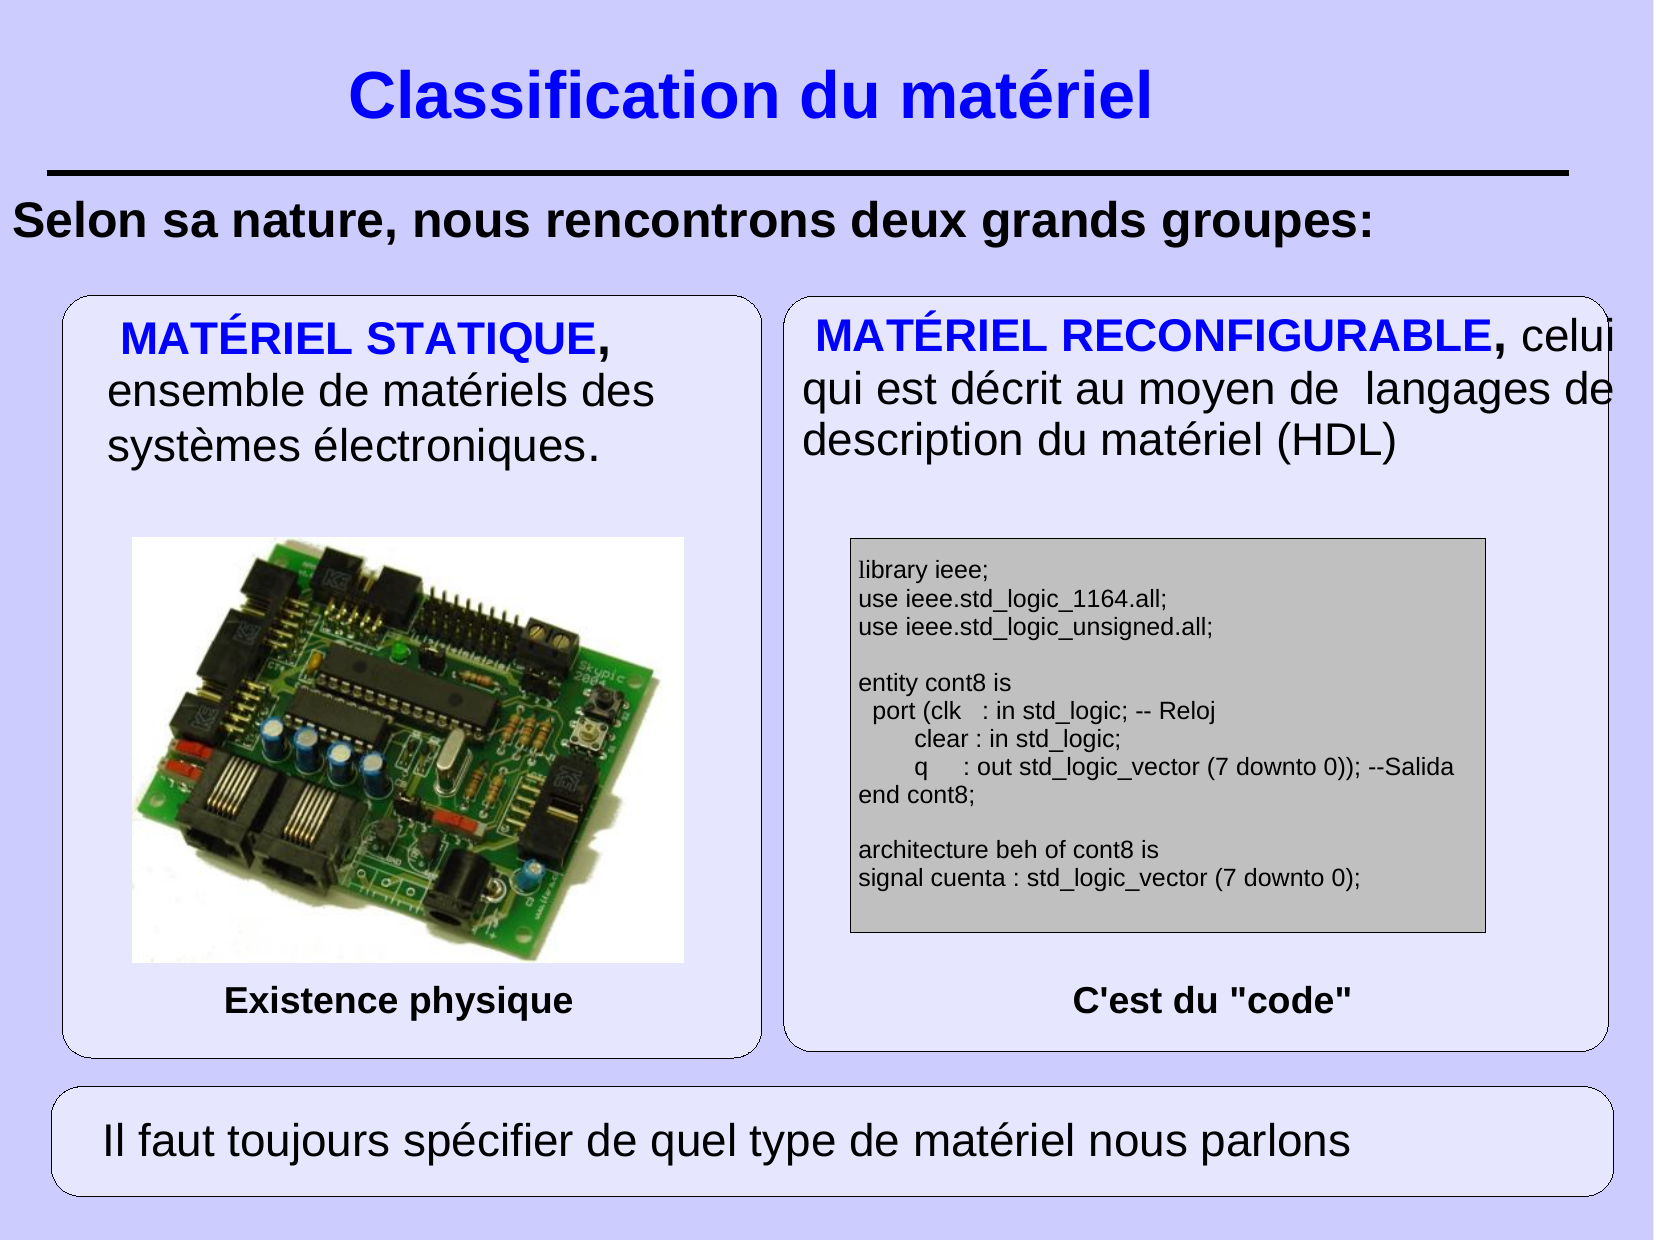

# Classification du matériel
 Selon sa nature, nous rencontrons deux grands groupes:
 MATÉRIEL RECONFIGURABLE, celui qui est décrit au moyen de langages de description du matériel (HDL)
 MATÉRIEL STATIQUE, ensemble de matériels des systèmes électroniques.
library ieee;
use ieee.std_logic_1164.all;
use ieee.std_logic_unsigned.all;
entity cont8 is
 port (clk : in std_logic; -- Reloj
 clear : in std_logic;
 q : out std_logic_vector (7 downto 0)); --Salida
end cont8;
architecture beh of cont8 is
signal cuenta : std_logic_vector (7 downto 0);
Existence physique
C'est du "code"
Il faut toujours spécifier de quel type de matériel nous parlons